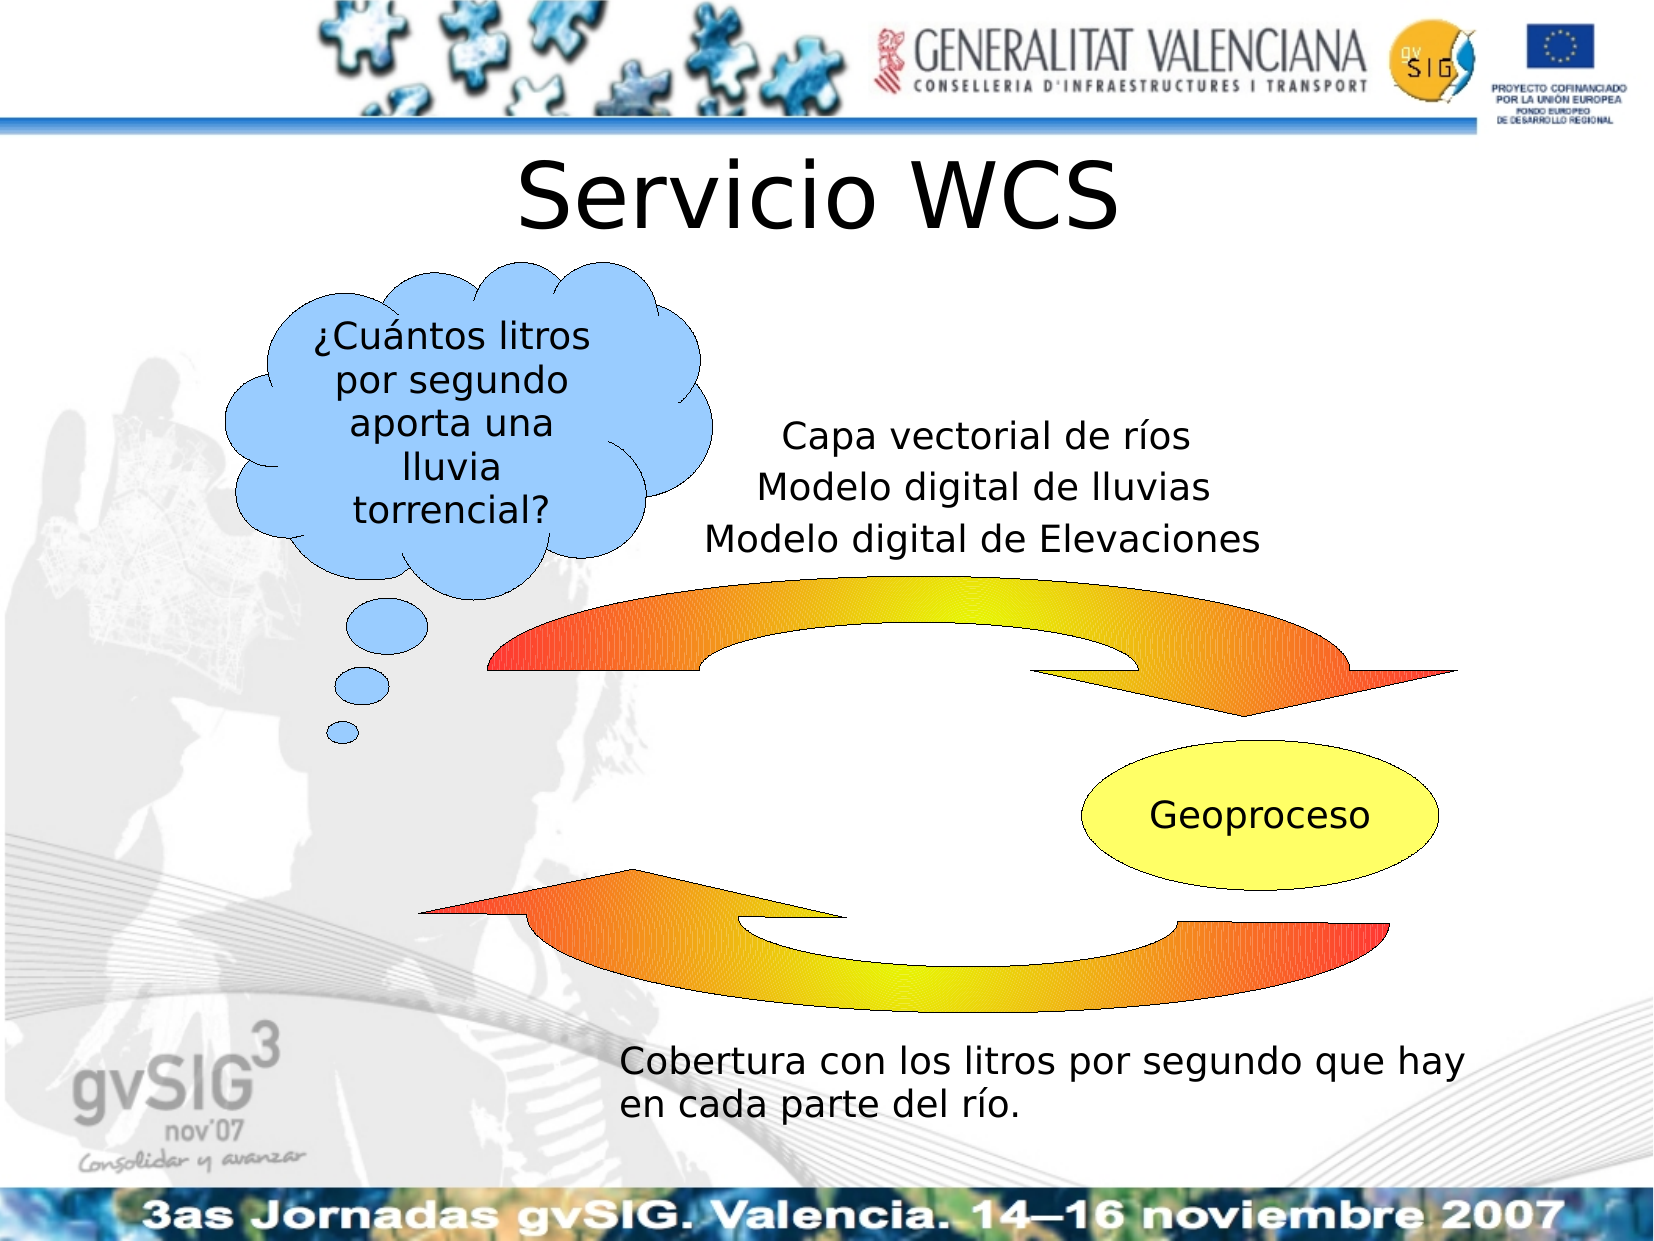

# Servicio WCS
¿Cuántos litros por segundo aporta una lluvia torrencial?
 Capa vectorial de ríos
Modelo digital de lluvias
Modelo digital de Elevaciones
Geoproceso
Cobertura con los litros por segundo que hay
en cada parte del río.